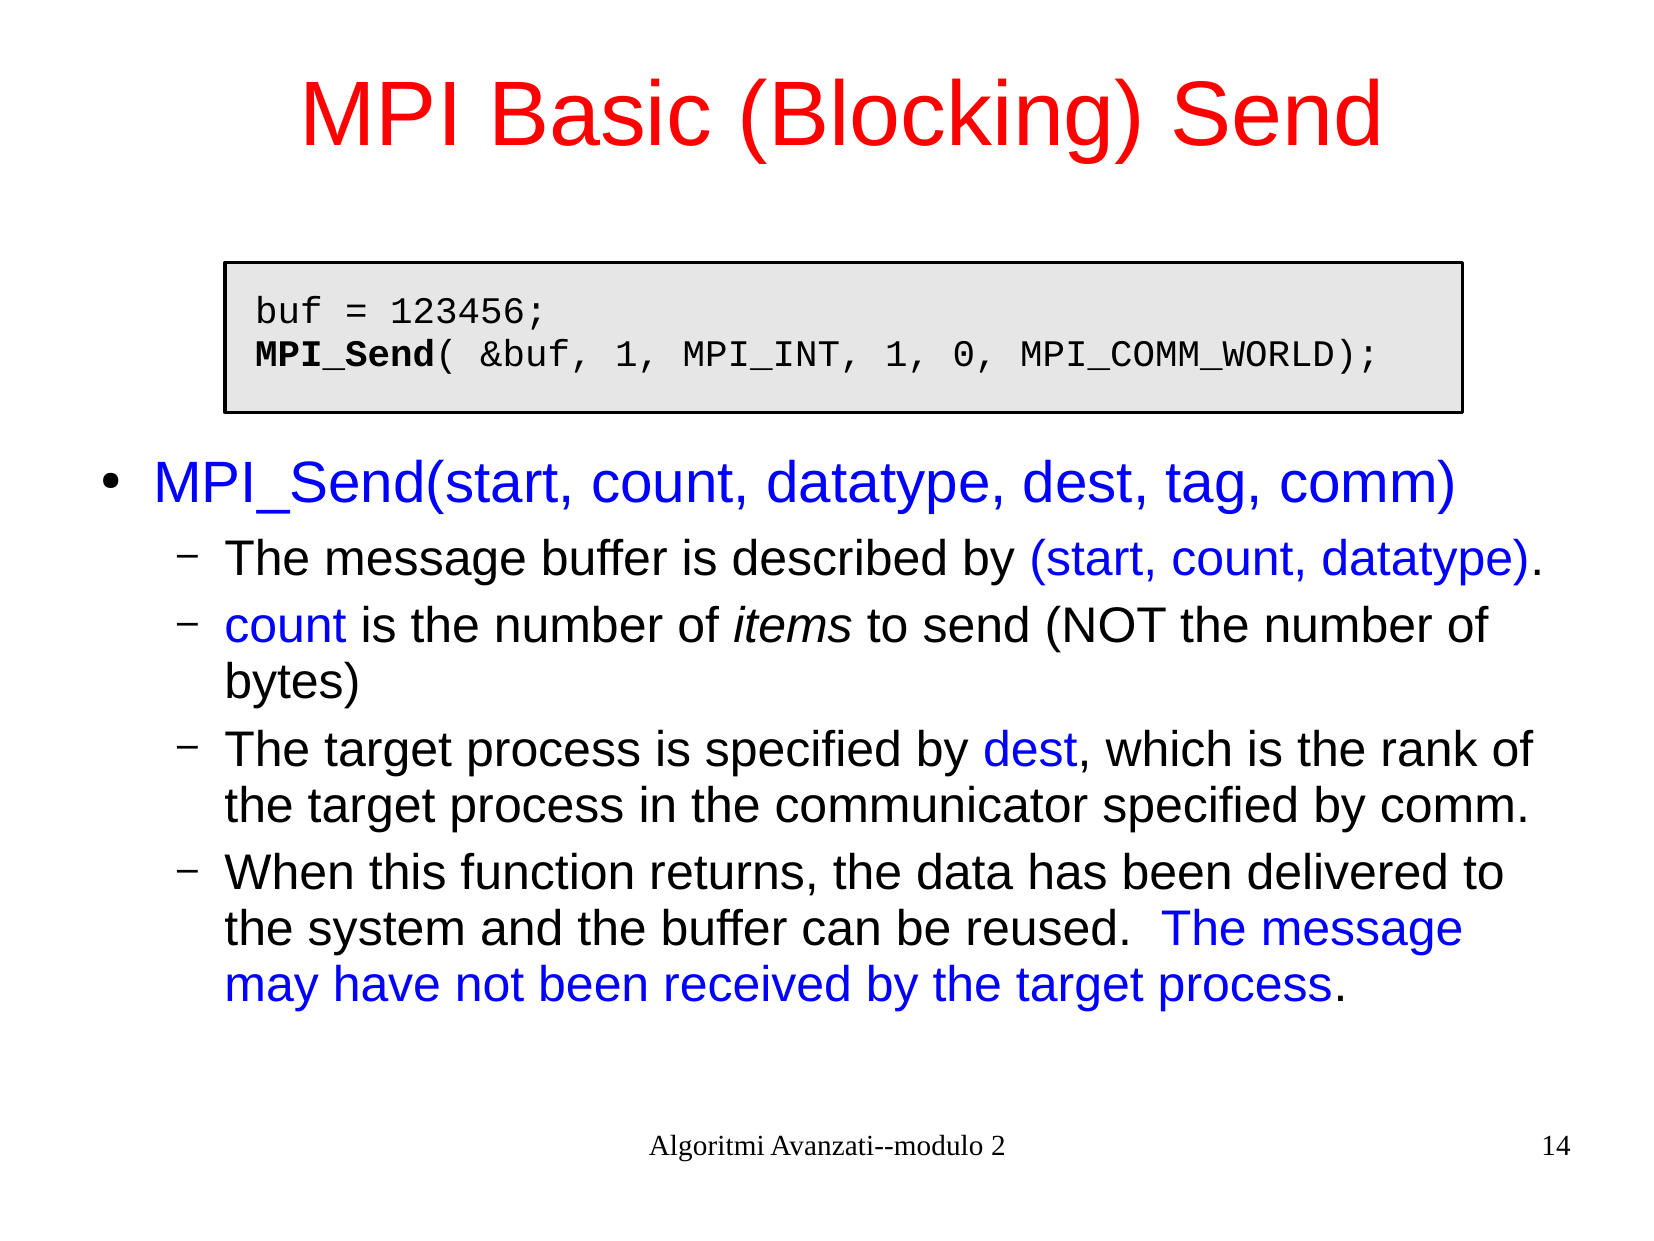

# MPI Basic (Blocking) Send
buf = 123456;
MPI_Send( &buf, 1, MPI_INT, 1, 0, MPI_COMM_WORLD);
MPI_Send(start, count, datatype, dest, tag, comm)
The message buffer is described by (start, count, datatype).
count is the number of items to send (NOT the number of bytes)
The target process is specified by dest, which is the rank of the target process in the communicator specified by comm.
When this function returns, the data has been delivered to the system and the buffer can be reused. The message may have not been received by the target process.
Algoritmi Avanzati--modulo 2
14